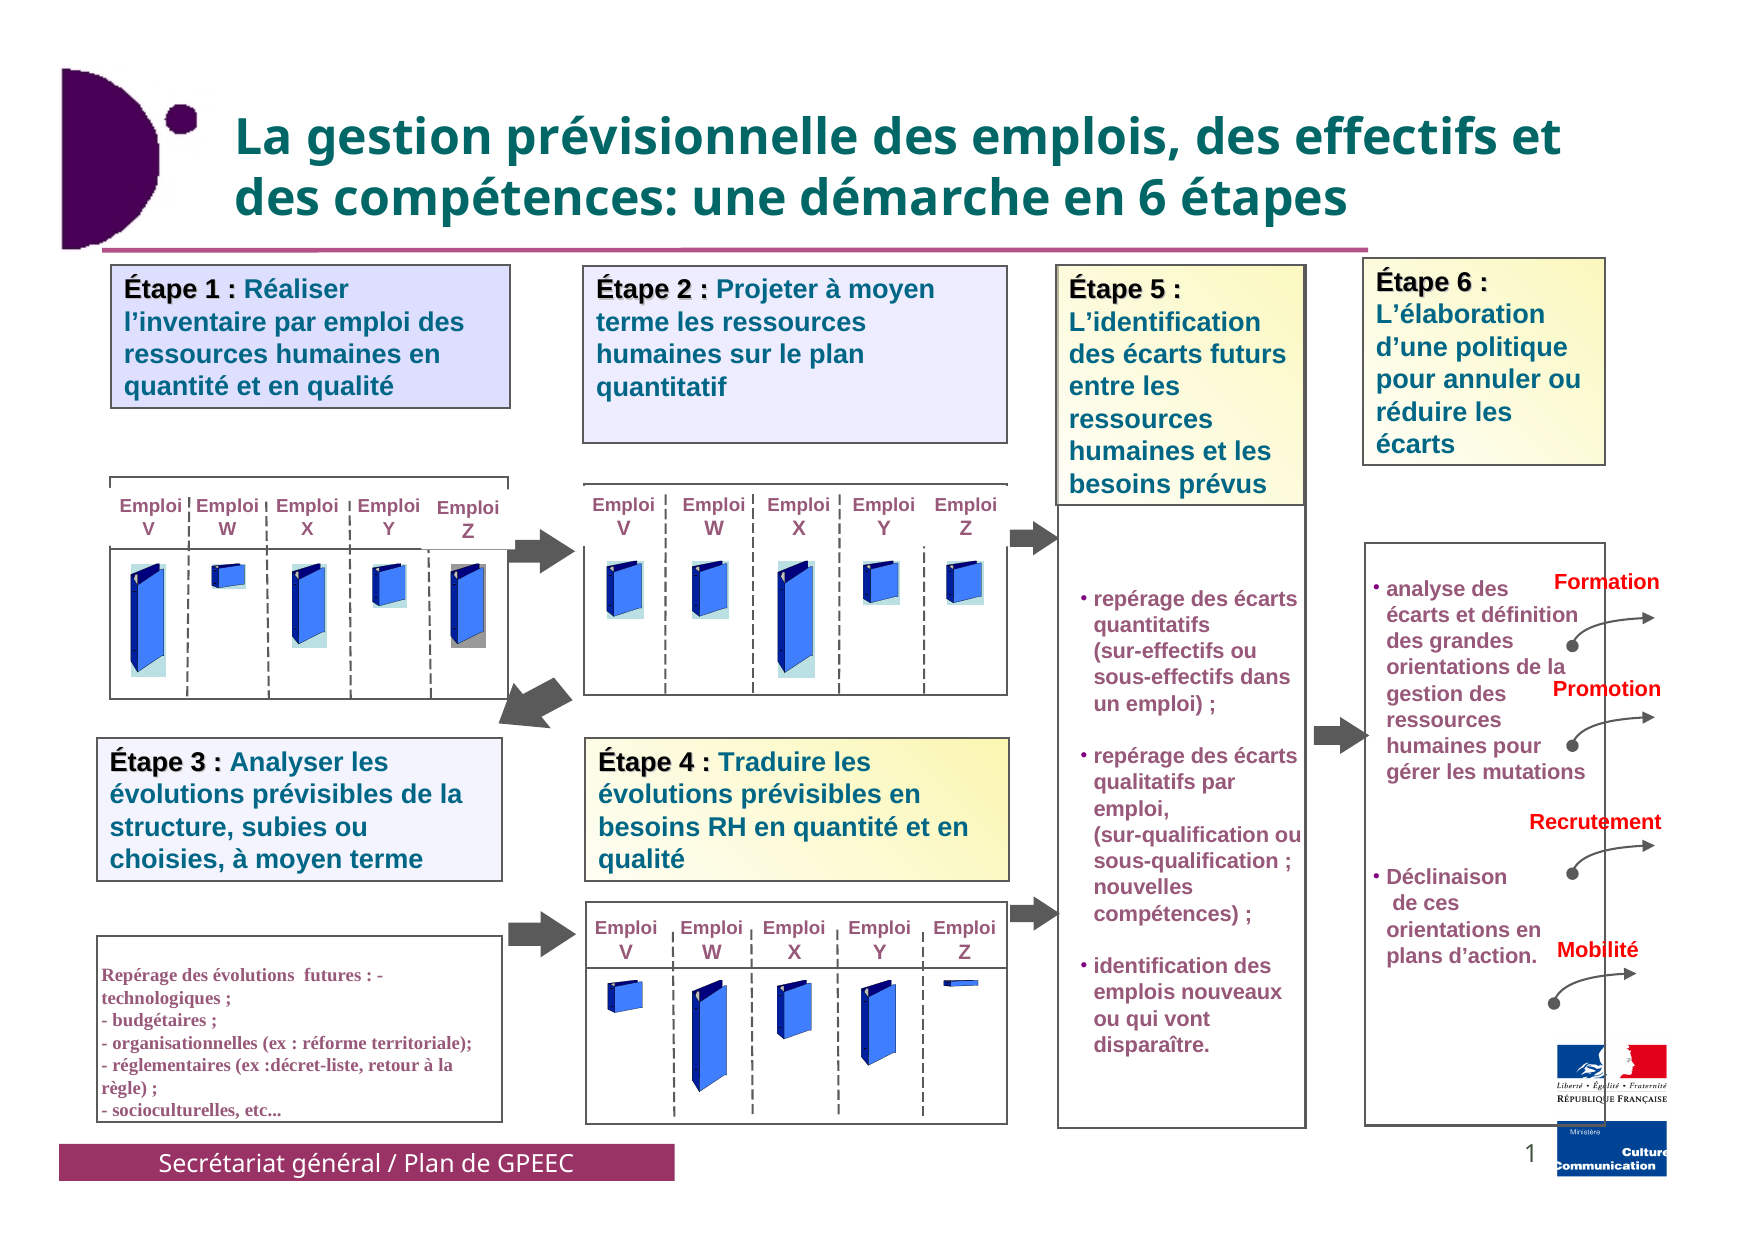

# La gestion prévisionnelle des emplois, des effectifs et des compétences: une démarche en 6 étapes
Étape 6 : L’élaboration d’une politique pour annuler ou réduire les écarts
analyse des
écarts et définition des grandes orientations de la gestion des ressources humaines pour gérer les mutations
Déclinaison
 de ces orientations en plans d’action.
Étape 1 : Réaliser l’inventaire par emploi des ressources humaines en quantité et en qualité
Emploi
V
Emploi
W
Emploi
X
Emploi
Y
Étape 5 : L’identification des écarts futurs entre les ressources humaines et les besoins prévus
repérage des écarts quantitatifs
(sur-effectifs ou
sous-effectifs dans
un emploi) ;
repérage des écarts qualitatifs par emploi,
(sur-qualification ou sous-qualification ;
nouvelles
compétences) ;
identification des emplois nouveaux ou qui vont disparaître.
Étape 2 : Projeter à moyen terme les ressources humaines sur le plan quantitatif
Emploi
V
Emploi
W
Emploi
X
Emploi
Y
Emploi
Z
Emploi
Z
Formation
Promotion
Recrutement
Mobilité
Étape 3 : Analyser les évolutions prévisibles de la structure, subies ou choisies, à moyen terme
Repérage des évolutions futures : -technologiques ;
- budgétaires ;
- organisationnelles (ex : réforme territoriale);
- réglementaires (ex :décret-liste, retour à la règle) ;
- socioculturelles, etc...
Étape 4 : Traduire les évolutions prévisibles en besoins RH en quantité et en qualité
Emploi
V
Emploi
W
Emploi
X
Emploi
Y
Emploi
Z
1